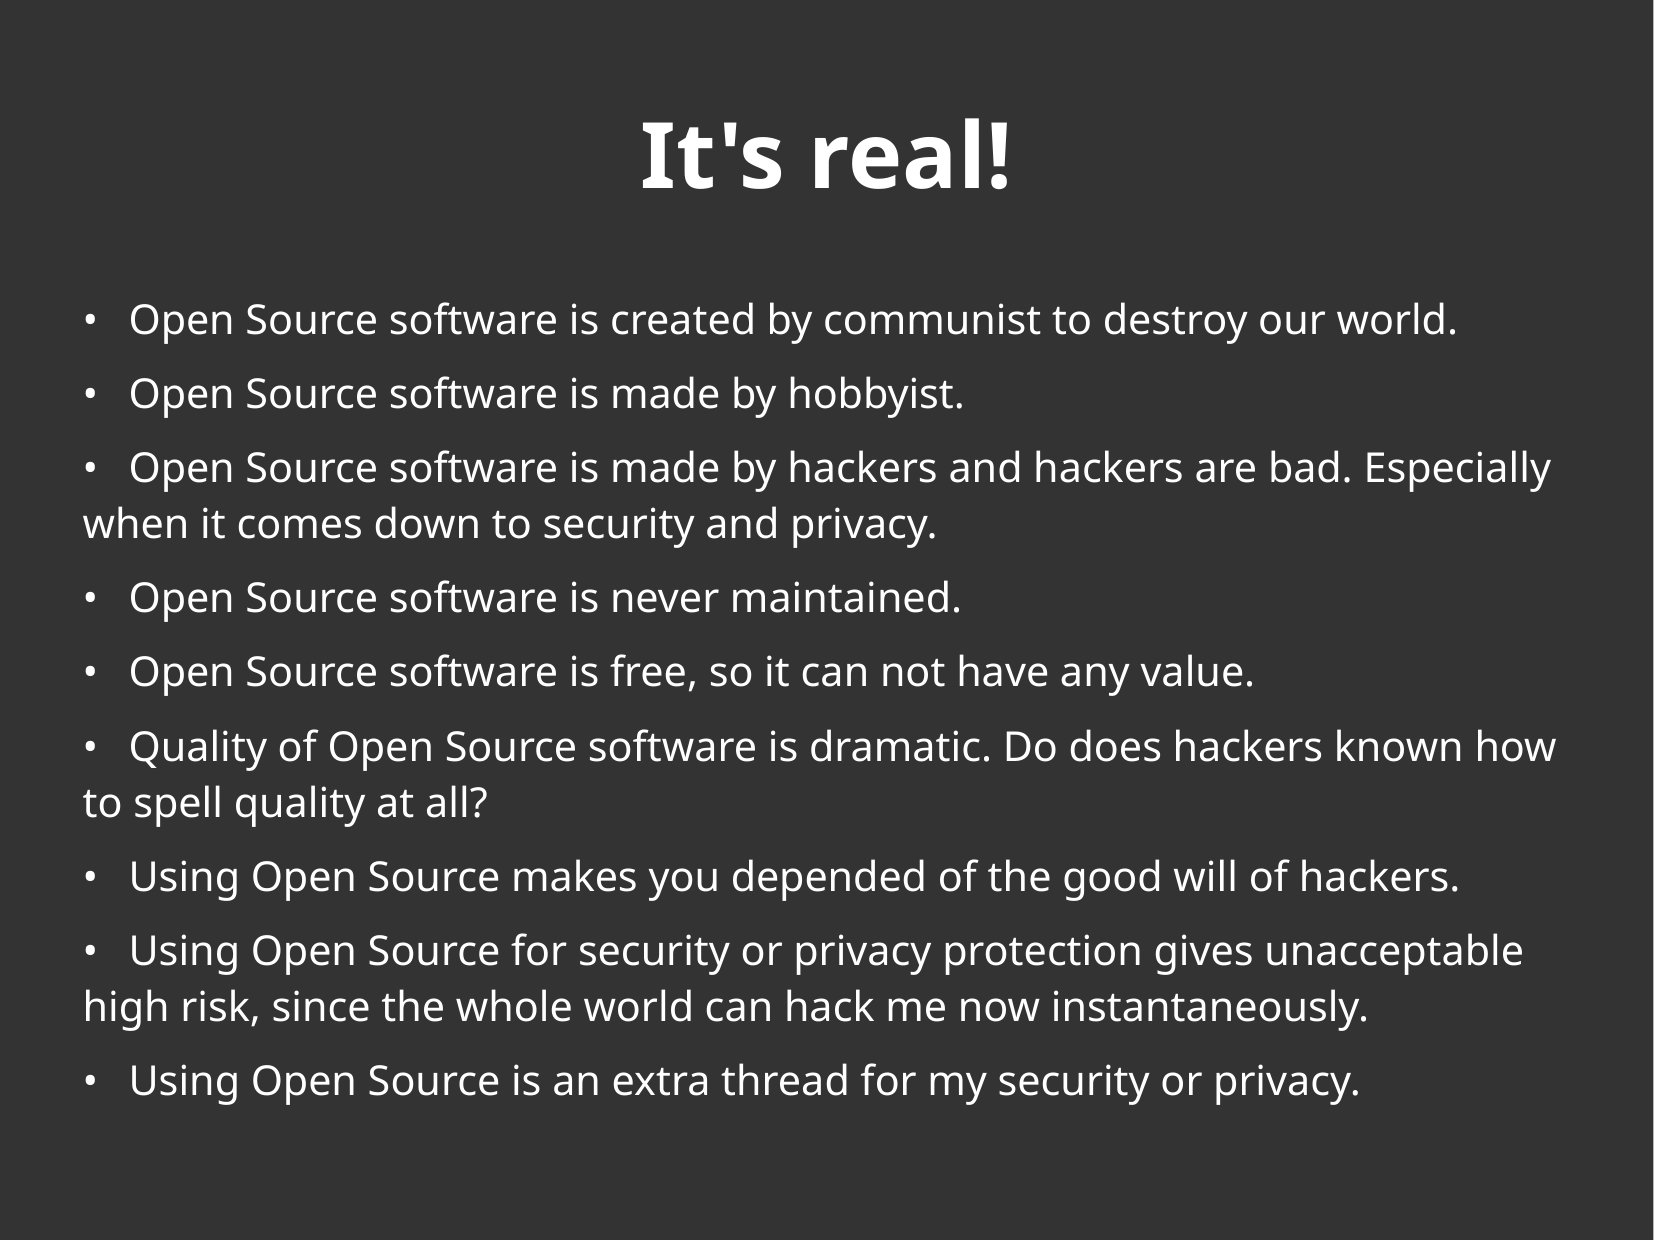

# It's real!
•	Open Source software is created by communist to destroy our world.
•	Open Source software is made by hobbyist.
•	Open Source software is made by hackers and hackers are bad. Especially when it comes down to security and privacy.
•	Open Source software is never maintained.
•	Open Source software is free, so it can not have any value.
•	Quality of Open Source software is dramatic. Do does hackers known how to spell quality at all?
•	Using Open Source makes you depended of the good will of hackers.
•	Using Open Source for security or privacy protection gives unacceptable high risk, since the whole world can hack me now instantaneously.
•	Using Open Source is an extra thread for my security or privacy.